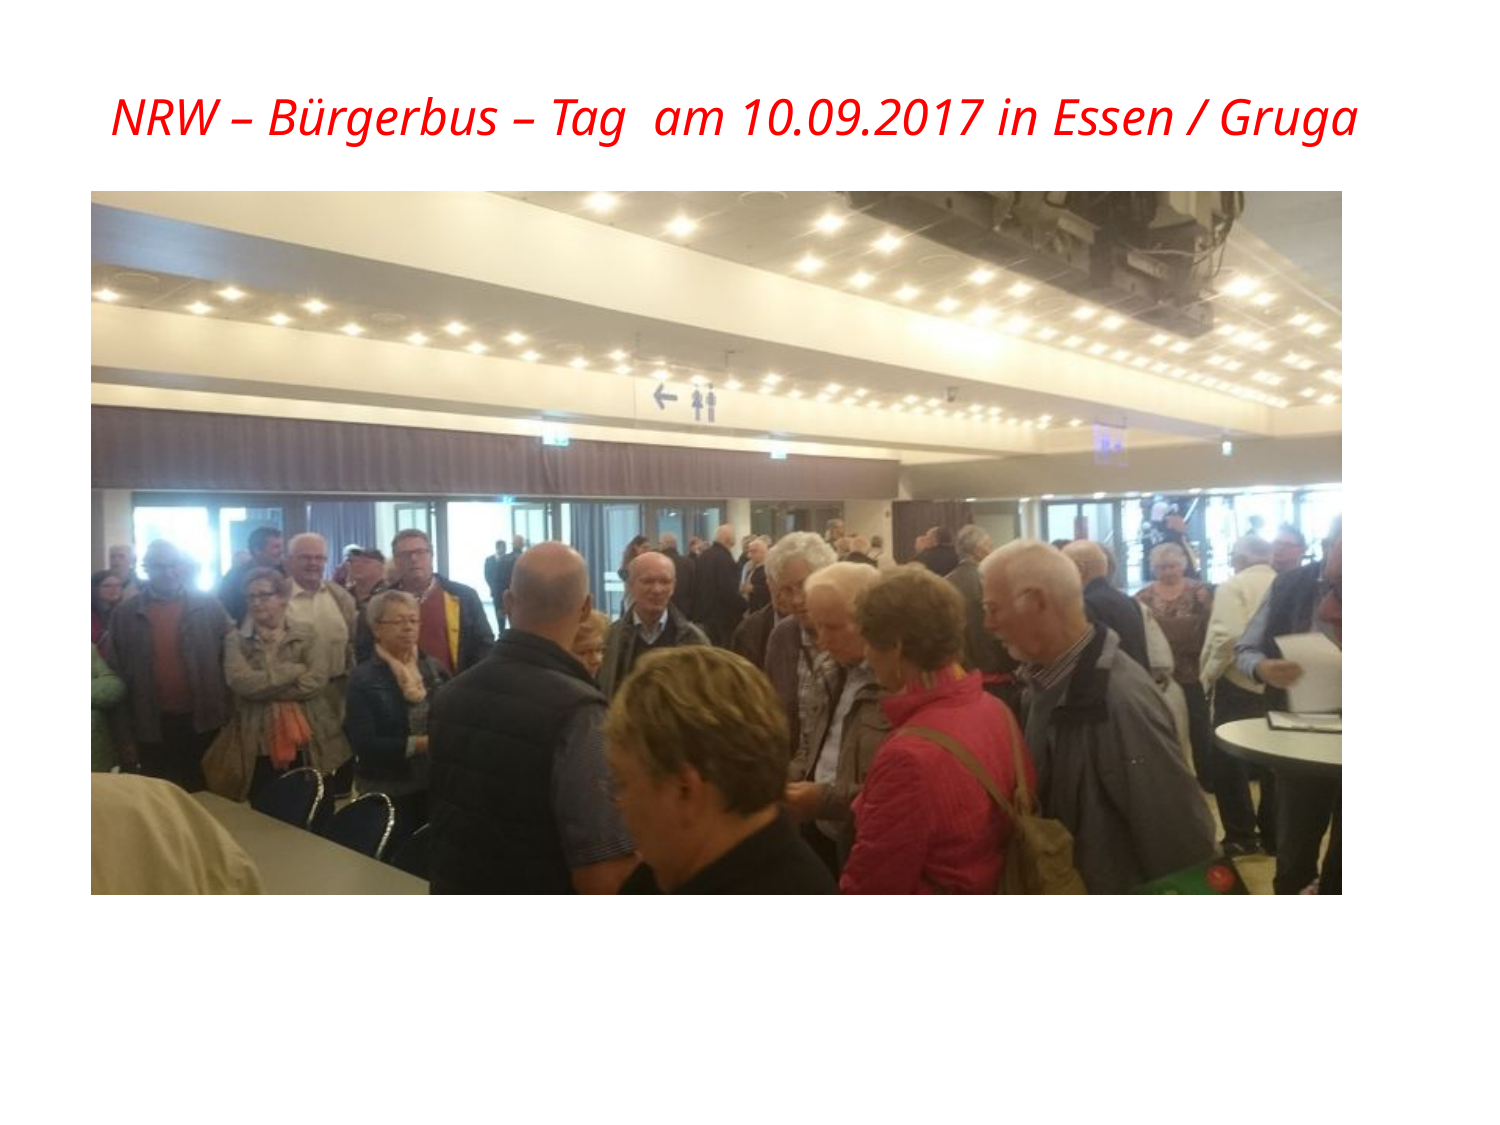

NRW – Bürgerbus – Tag am 10.09.2017 in Essen / Gruga